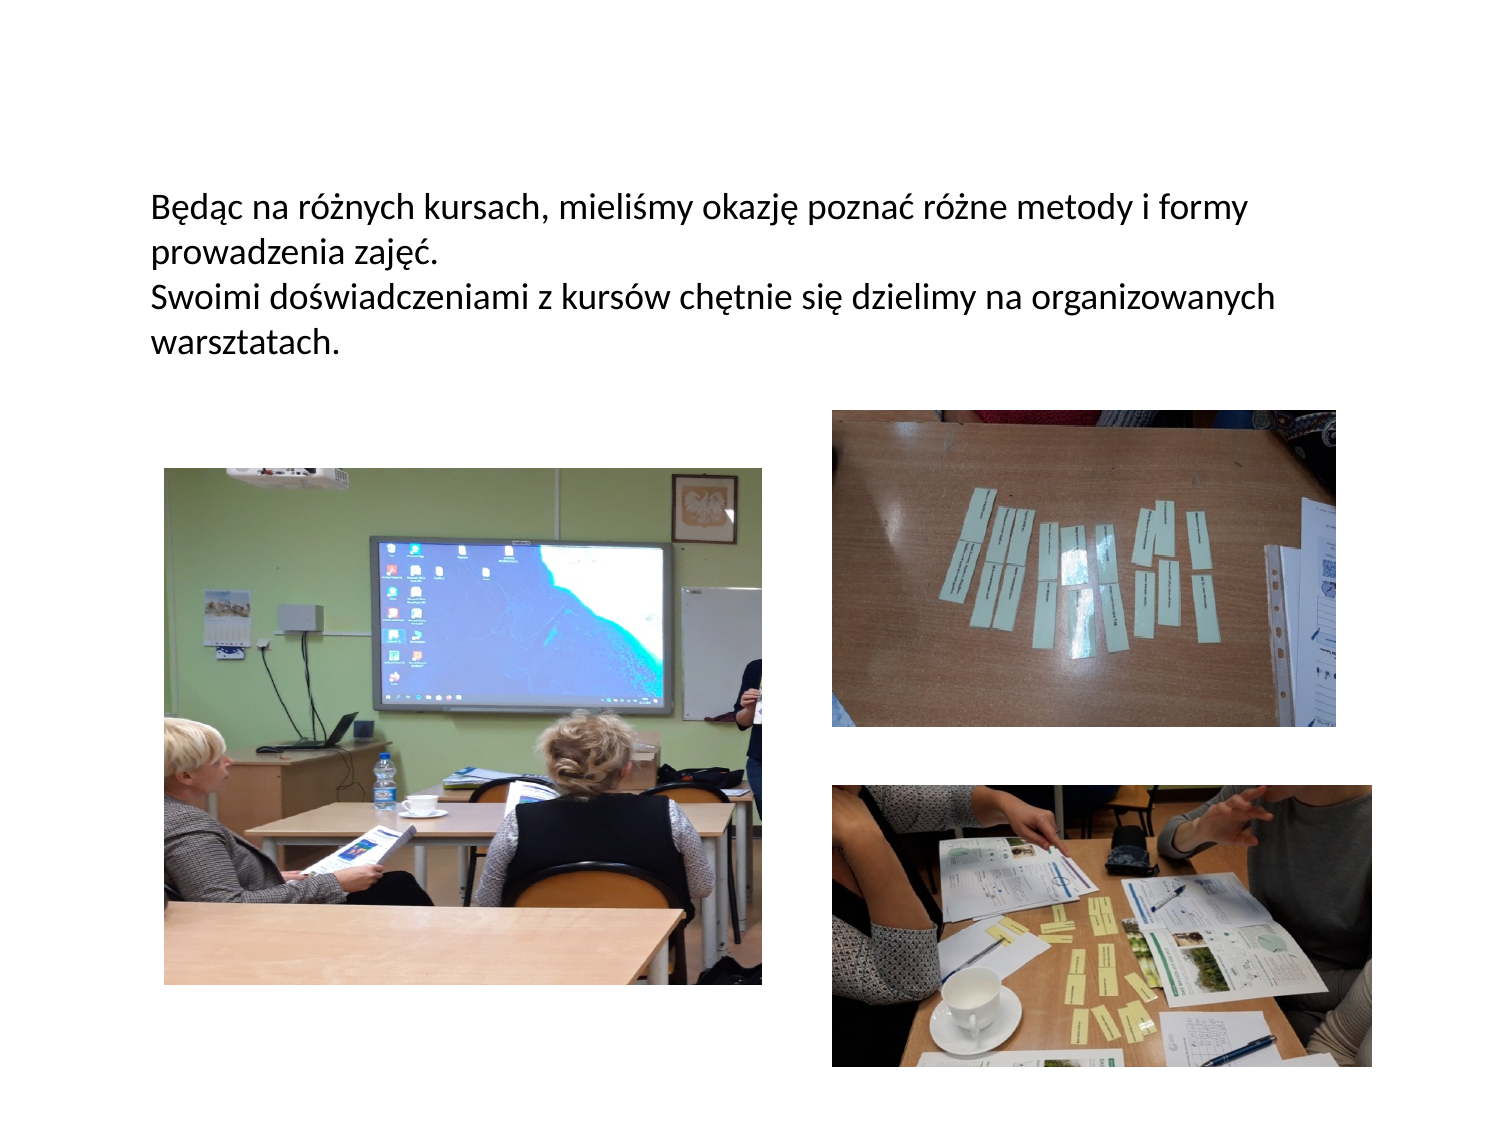

Będąc na różnych kursach, mieliśmy okazję poznać różne metody i formy prowadzenia zajęć.
Swoimi doświadczeniami z kursów chętnie się dzielimy na organizowanych warsztatach.